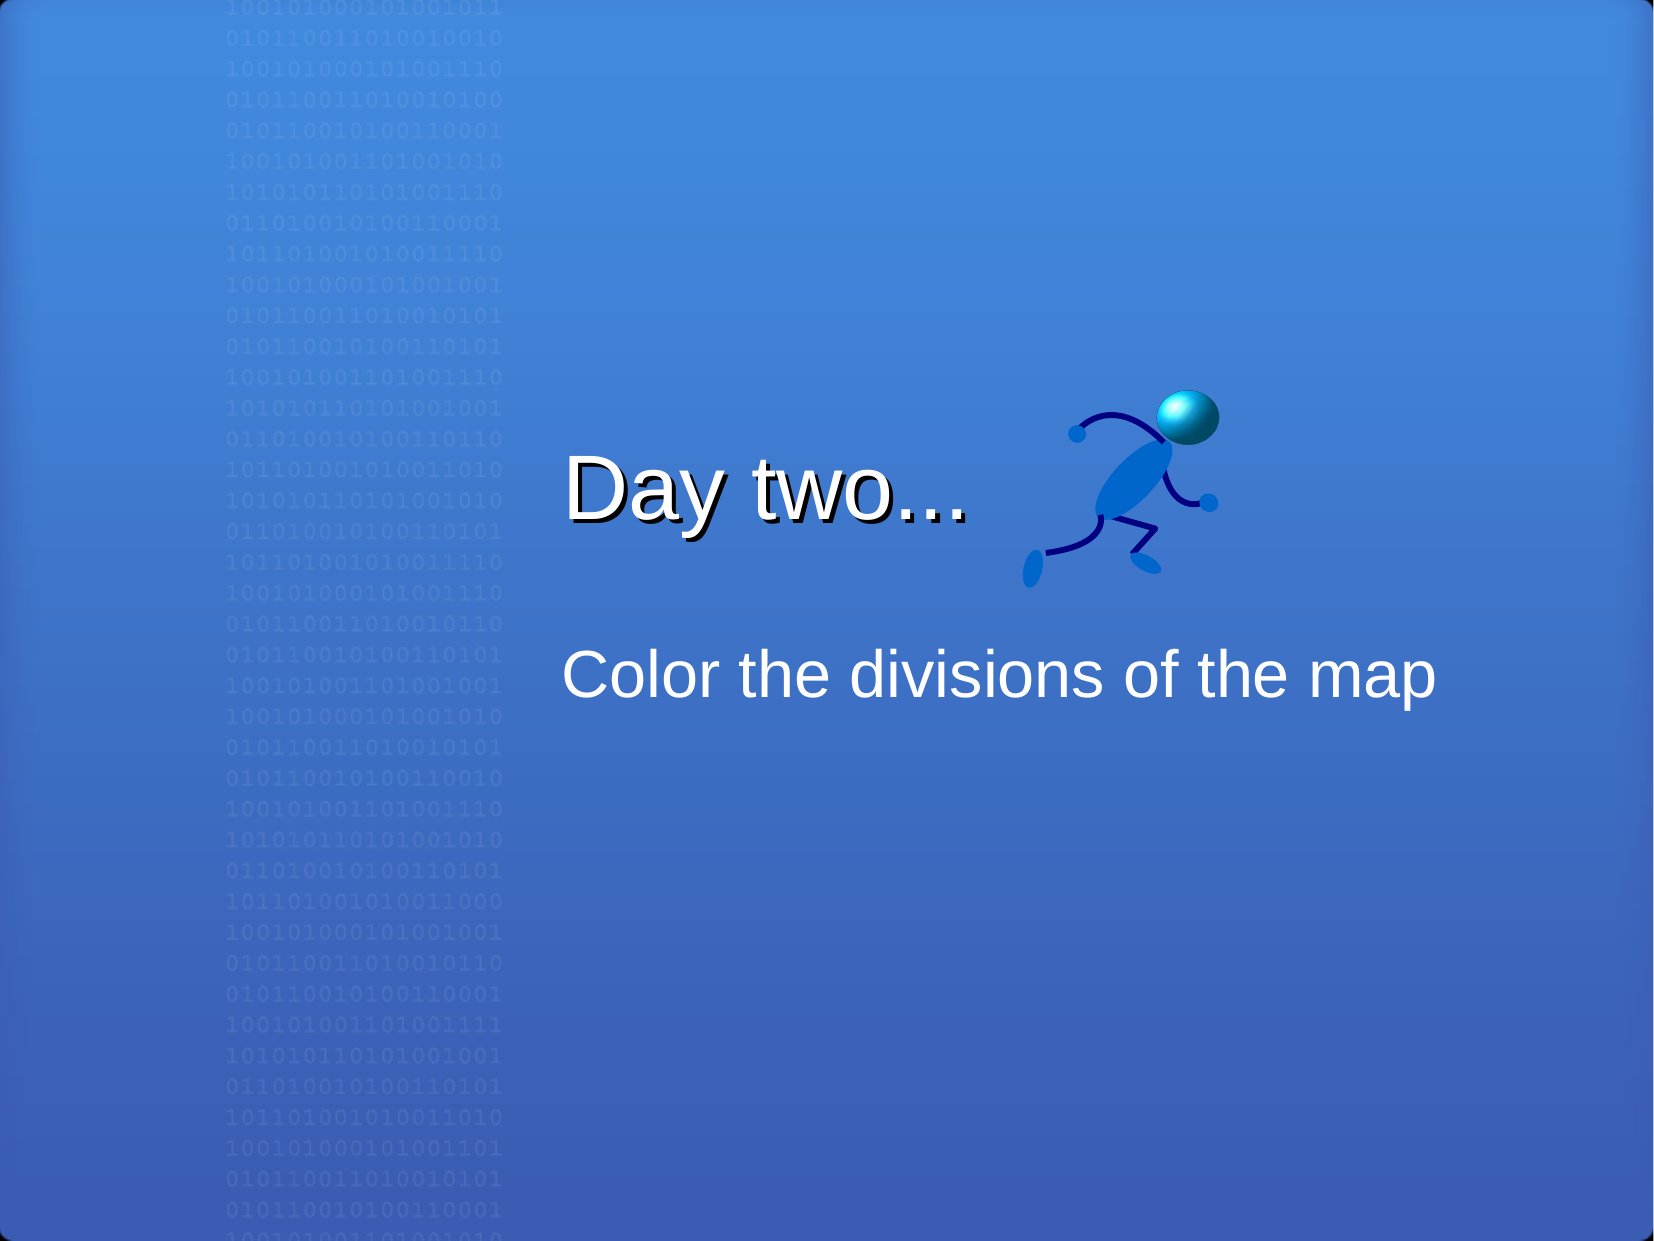

# Day two...
 Color the divisions of the map